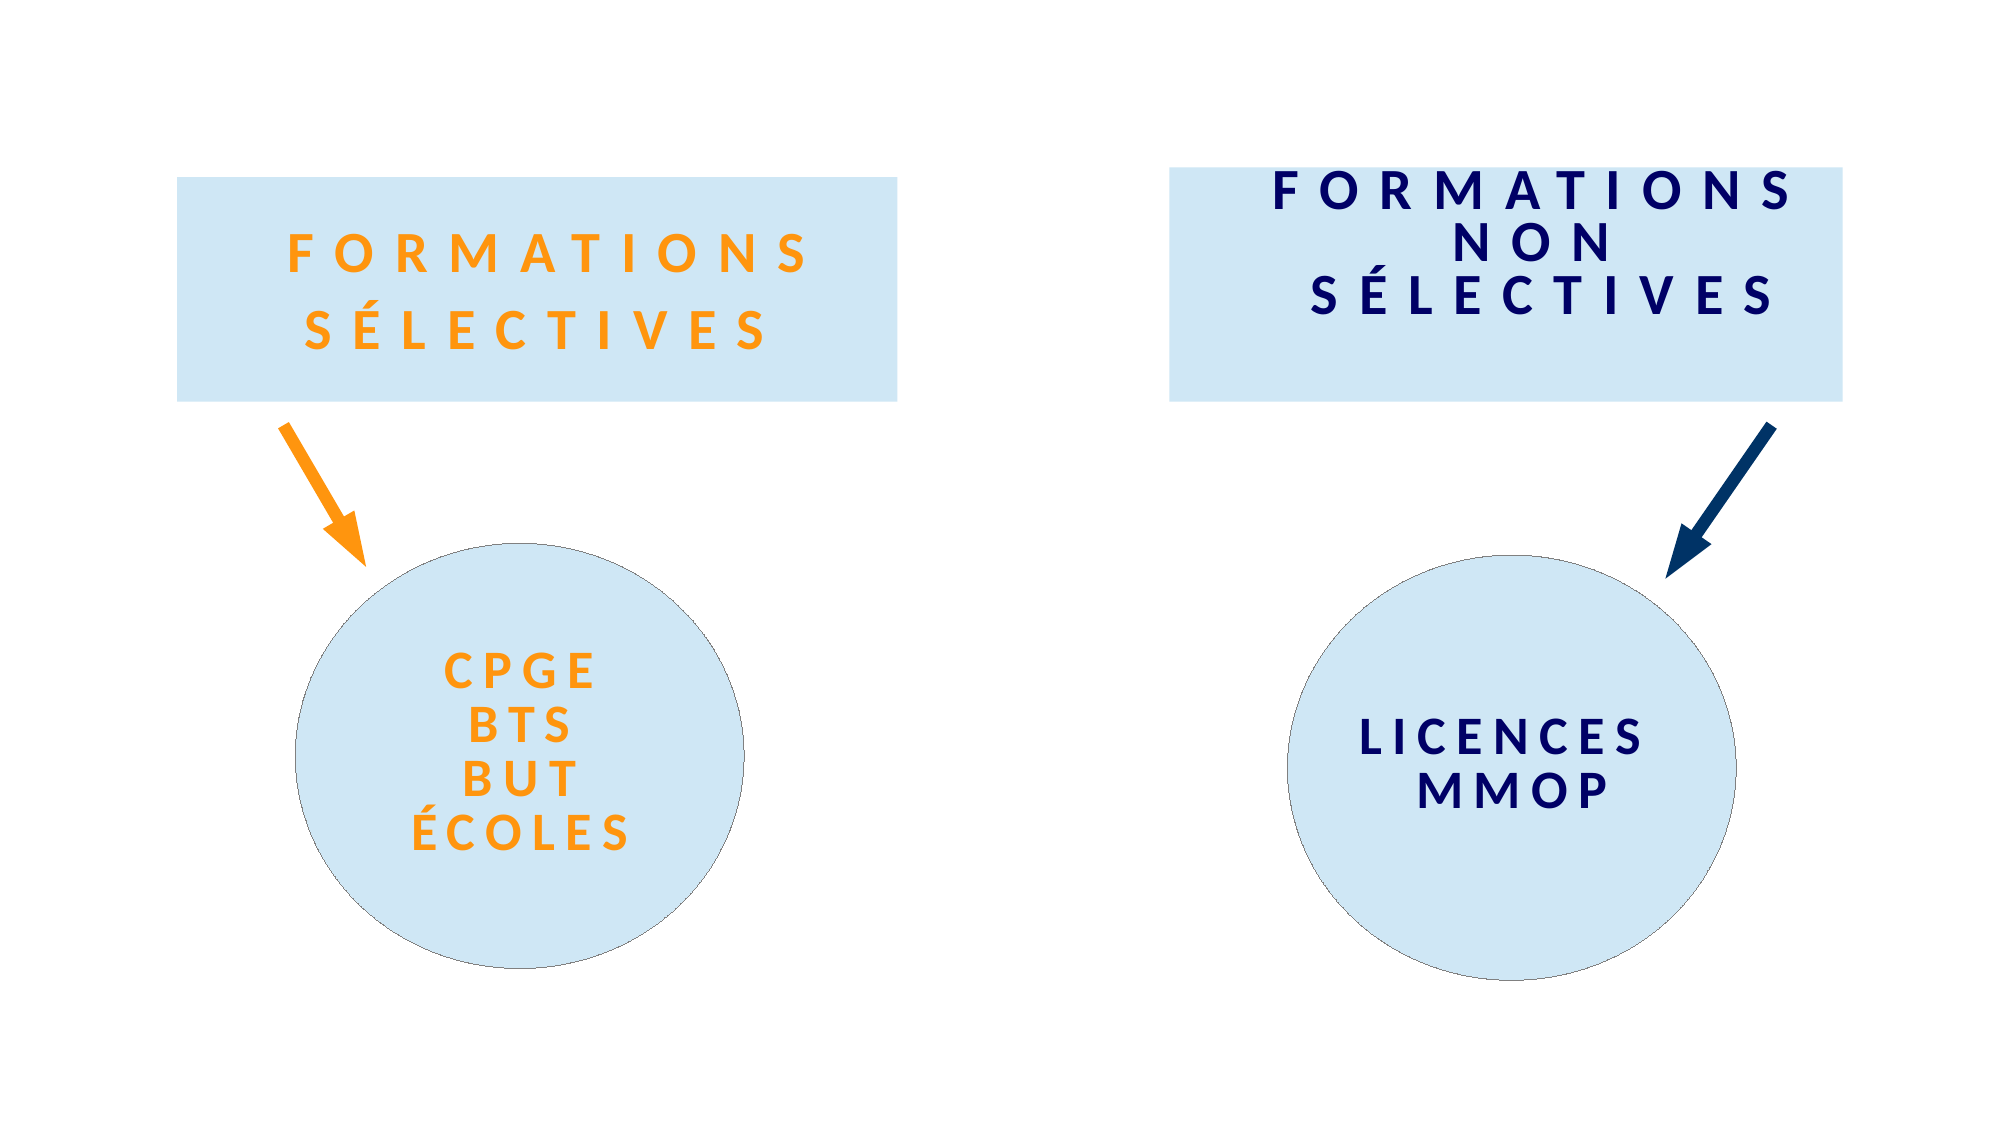

FORMATIONS NON SÉLECTIVES
# FORMATIONS SÉLECTIVES
CPGE
BTS
BUT
ÉCOLES
LICENCES
MMOP